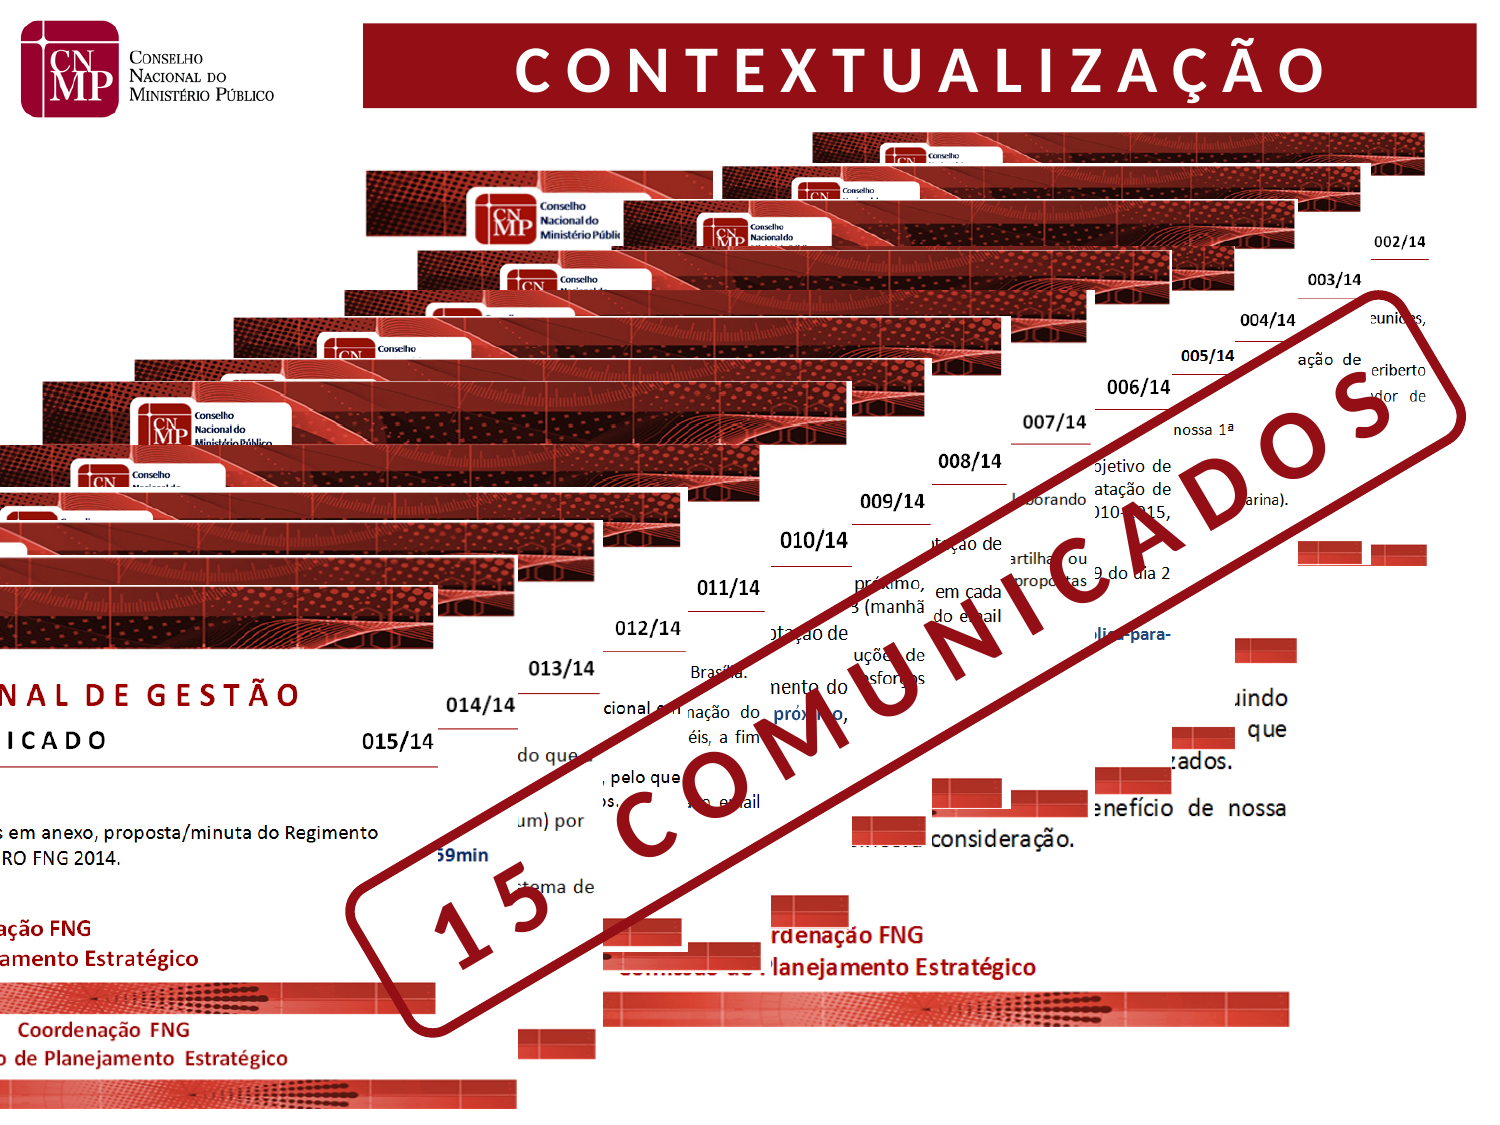

C O N T E X T U A L I Z A Ç Ã O
1 5 C O M U N I C A D O S